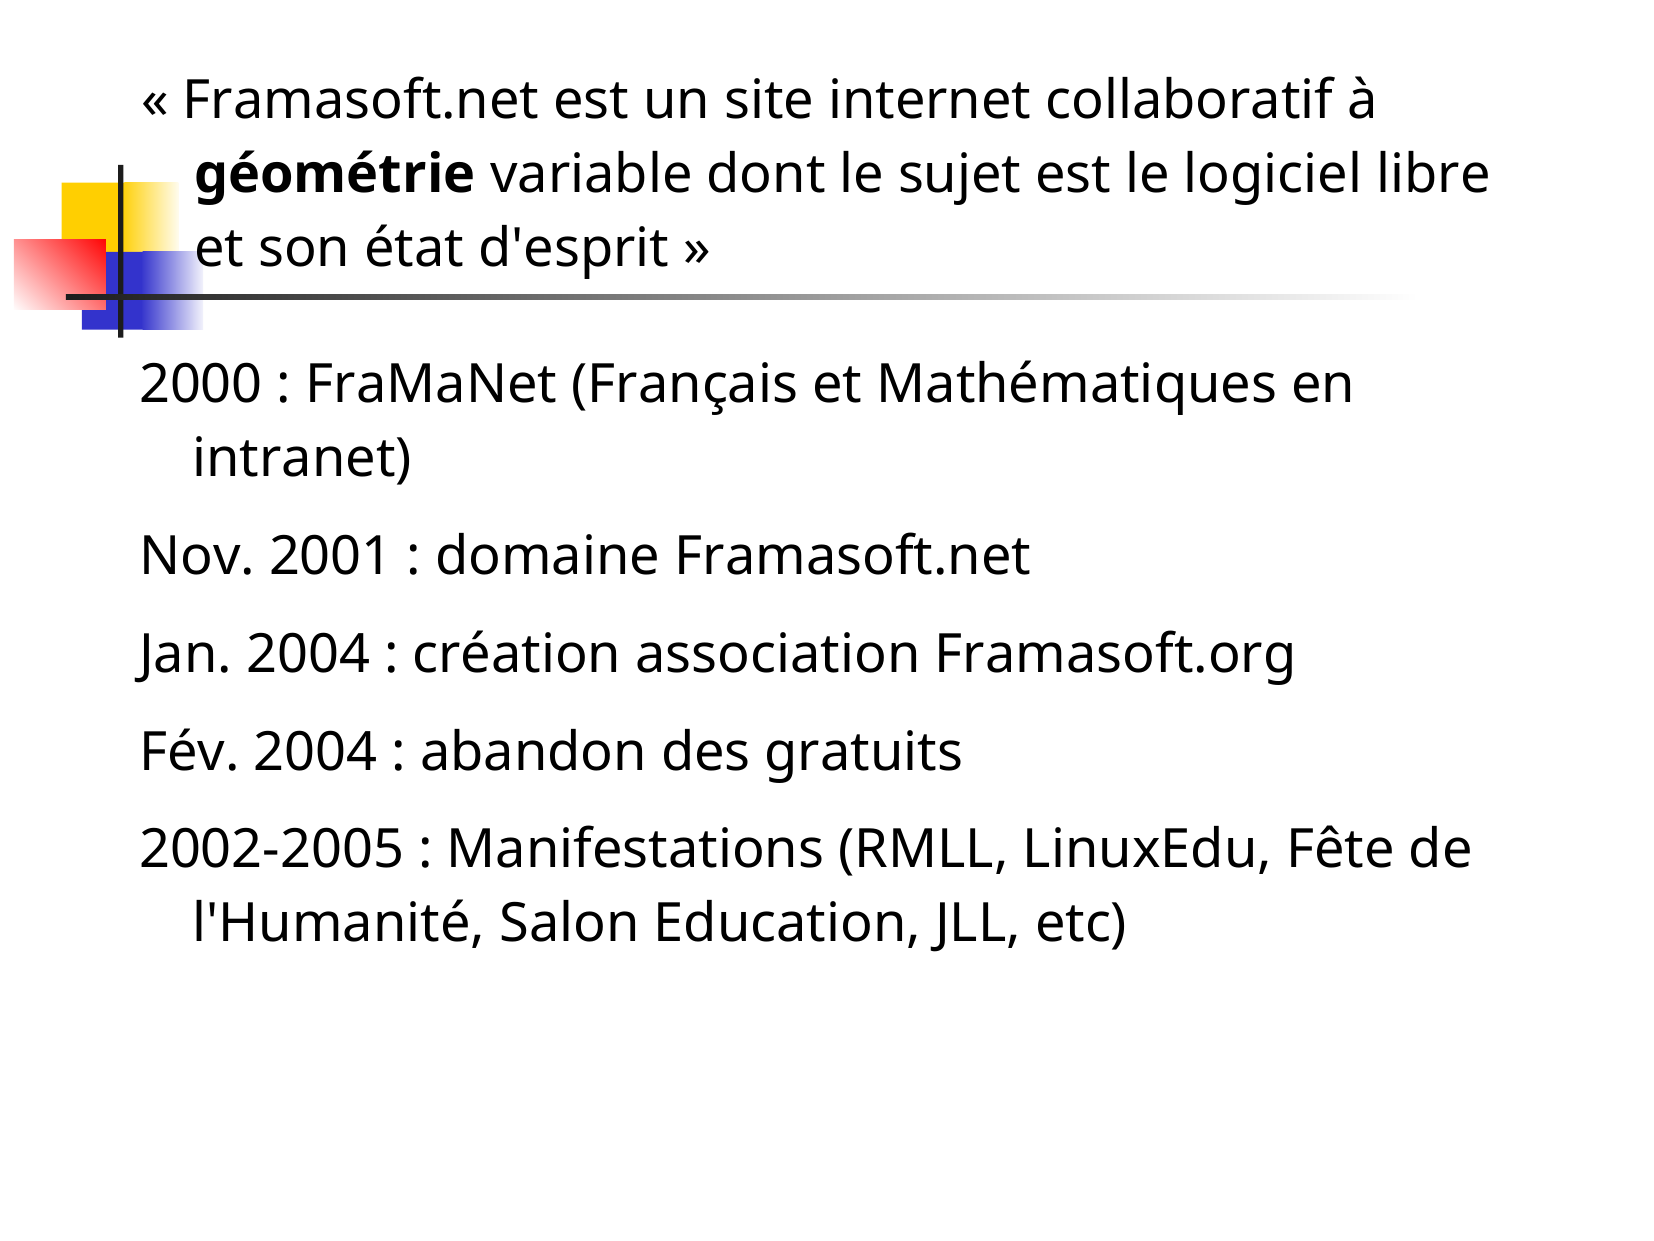

# « Framasoft.net est un site internet collaboratif à géométrie variable dont le sujet est le logiciel libre et son état d'esprit »
2000 : FraMaNet (Français et Mathématiques en intranet)
Nov. 2001 : domaine Framasoft.net
Jan. 2004 : création association Framasoft.org
Fév. 2004 : abandon des gratuits
2002-2005 : Manifestations (RMLL, LinuxEdu, Fête de l'Humanité, Salon Education, JLL, etc)